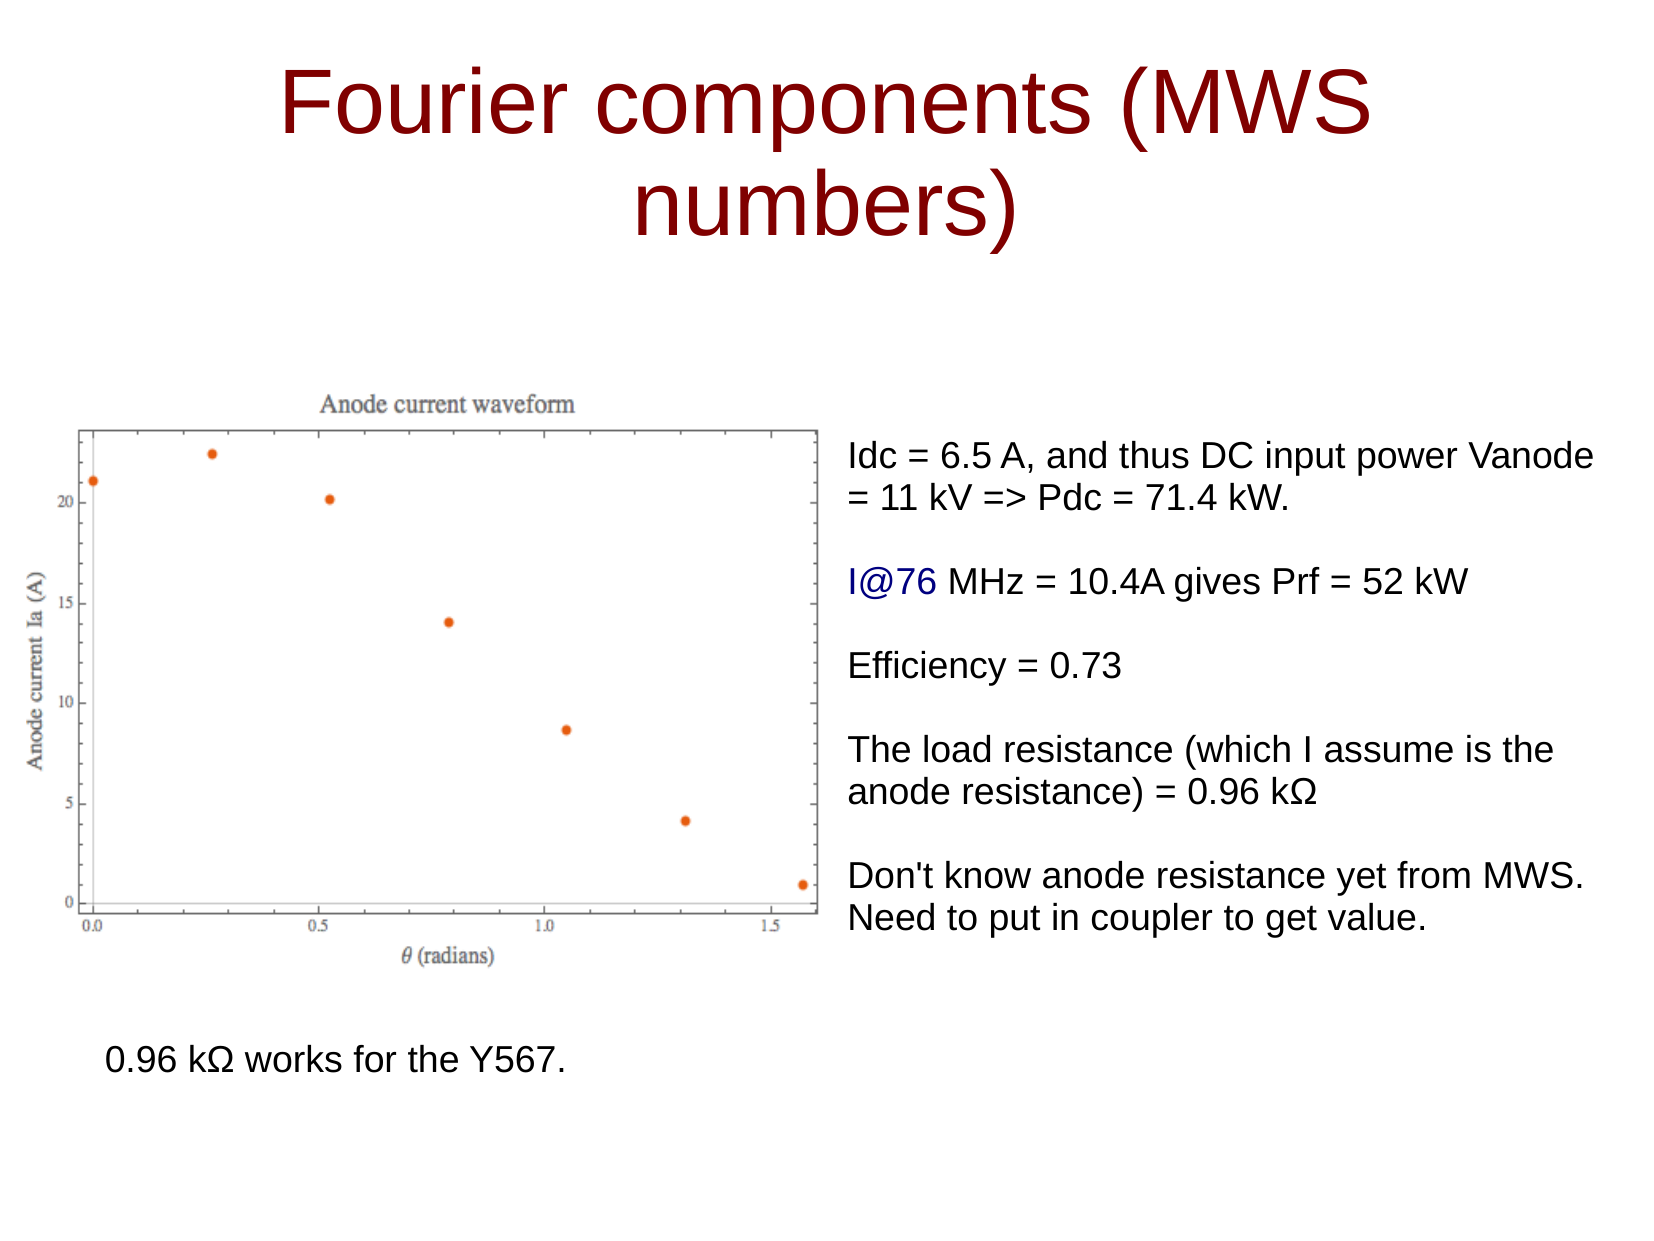

# Fourier components (MWS numbers)
Idc = 6.5 A, and thus DC input power Vanode = 11 kV => Pdc = 71.4 kW.
I@76 MHz = 10.4A gives Prf = 52 kW
Efficiency = 0.73
The load resistance (which I assume is the anode resistance) = 0.96 kΩ
Don't know anode resistance yet from MWS. Need to put in coupler to get value.
0.96 kΩ works for the Y567.